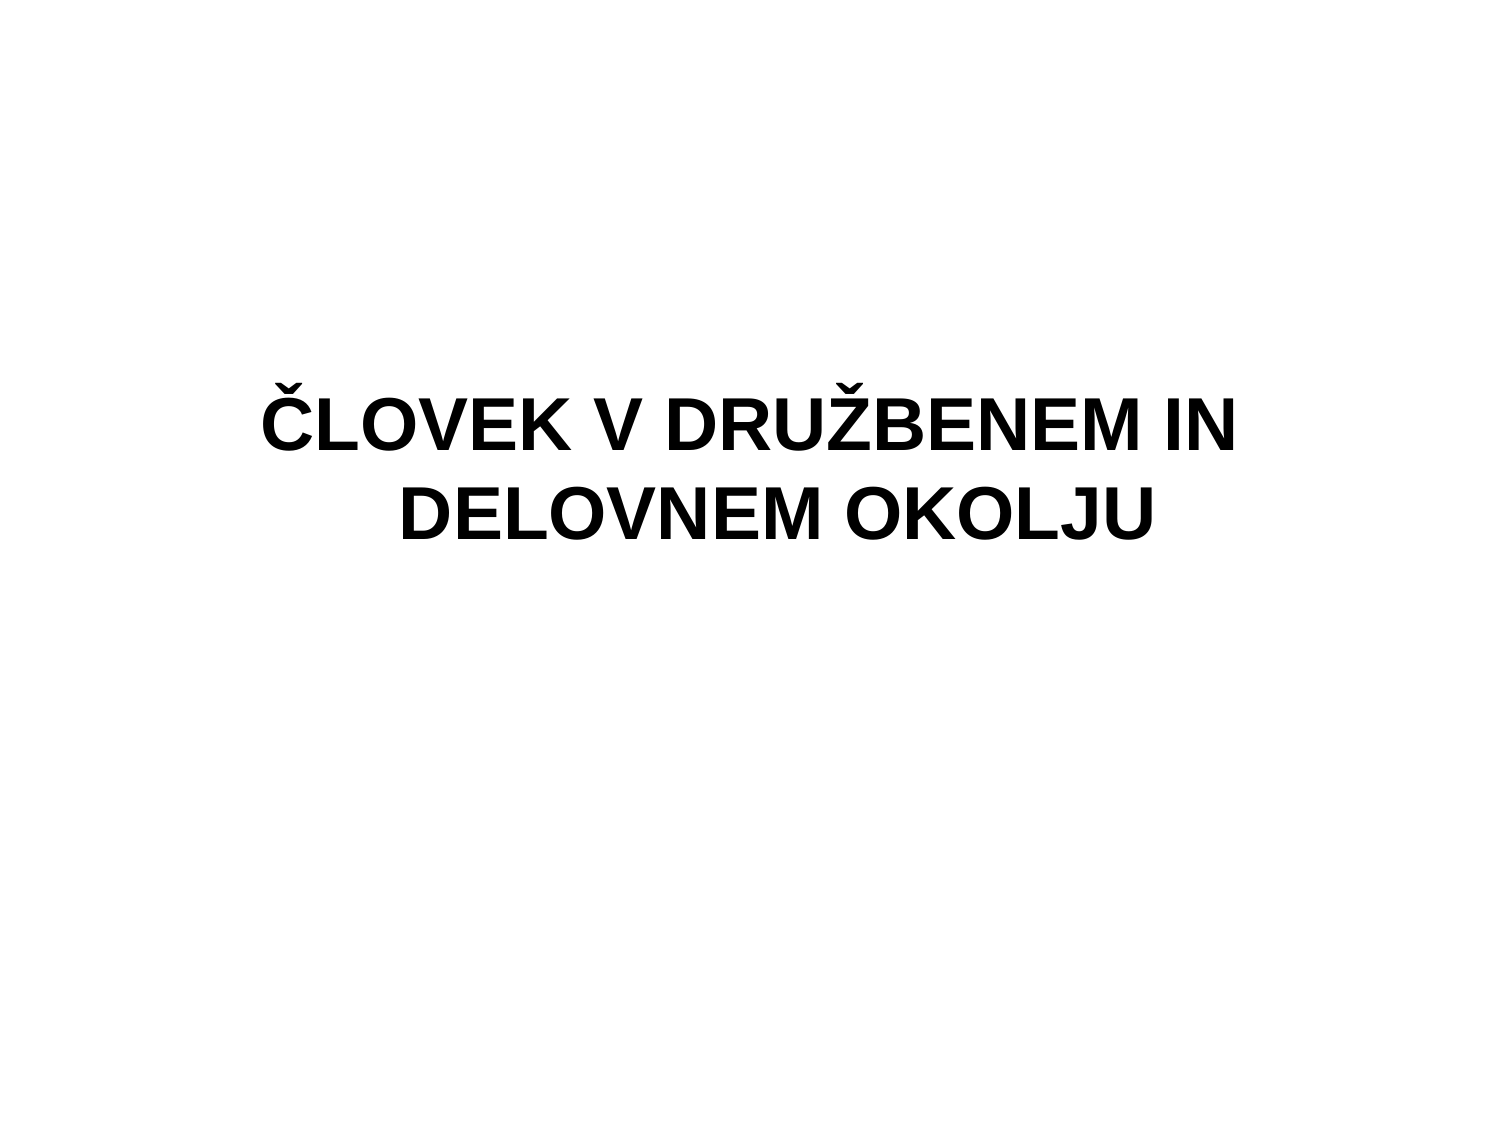

#
ČLOVEK V DRUŽBENEM IN DELOVNEM OKOLJU